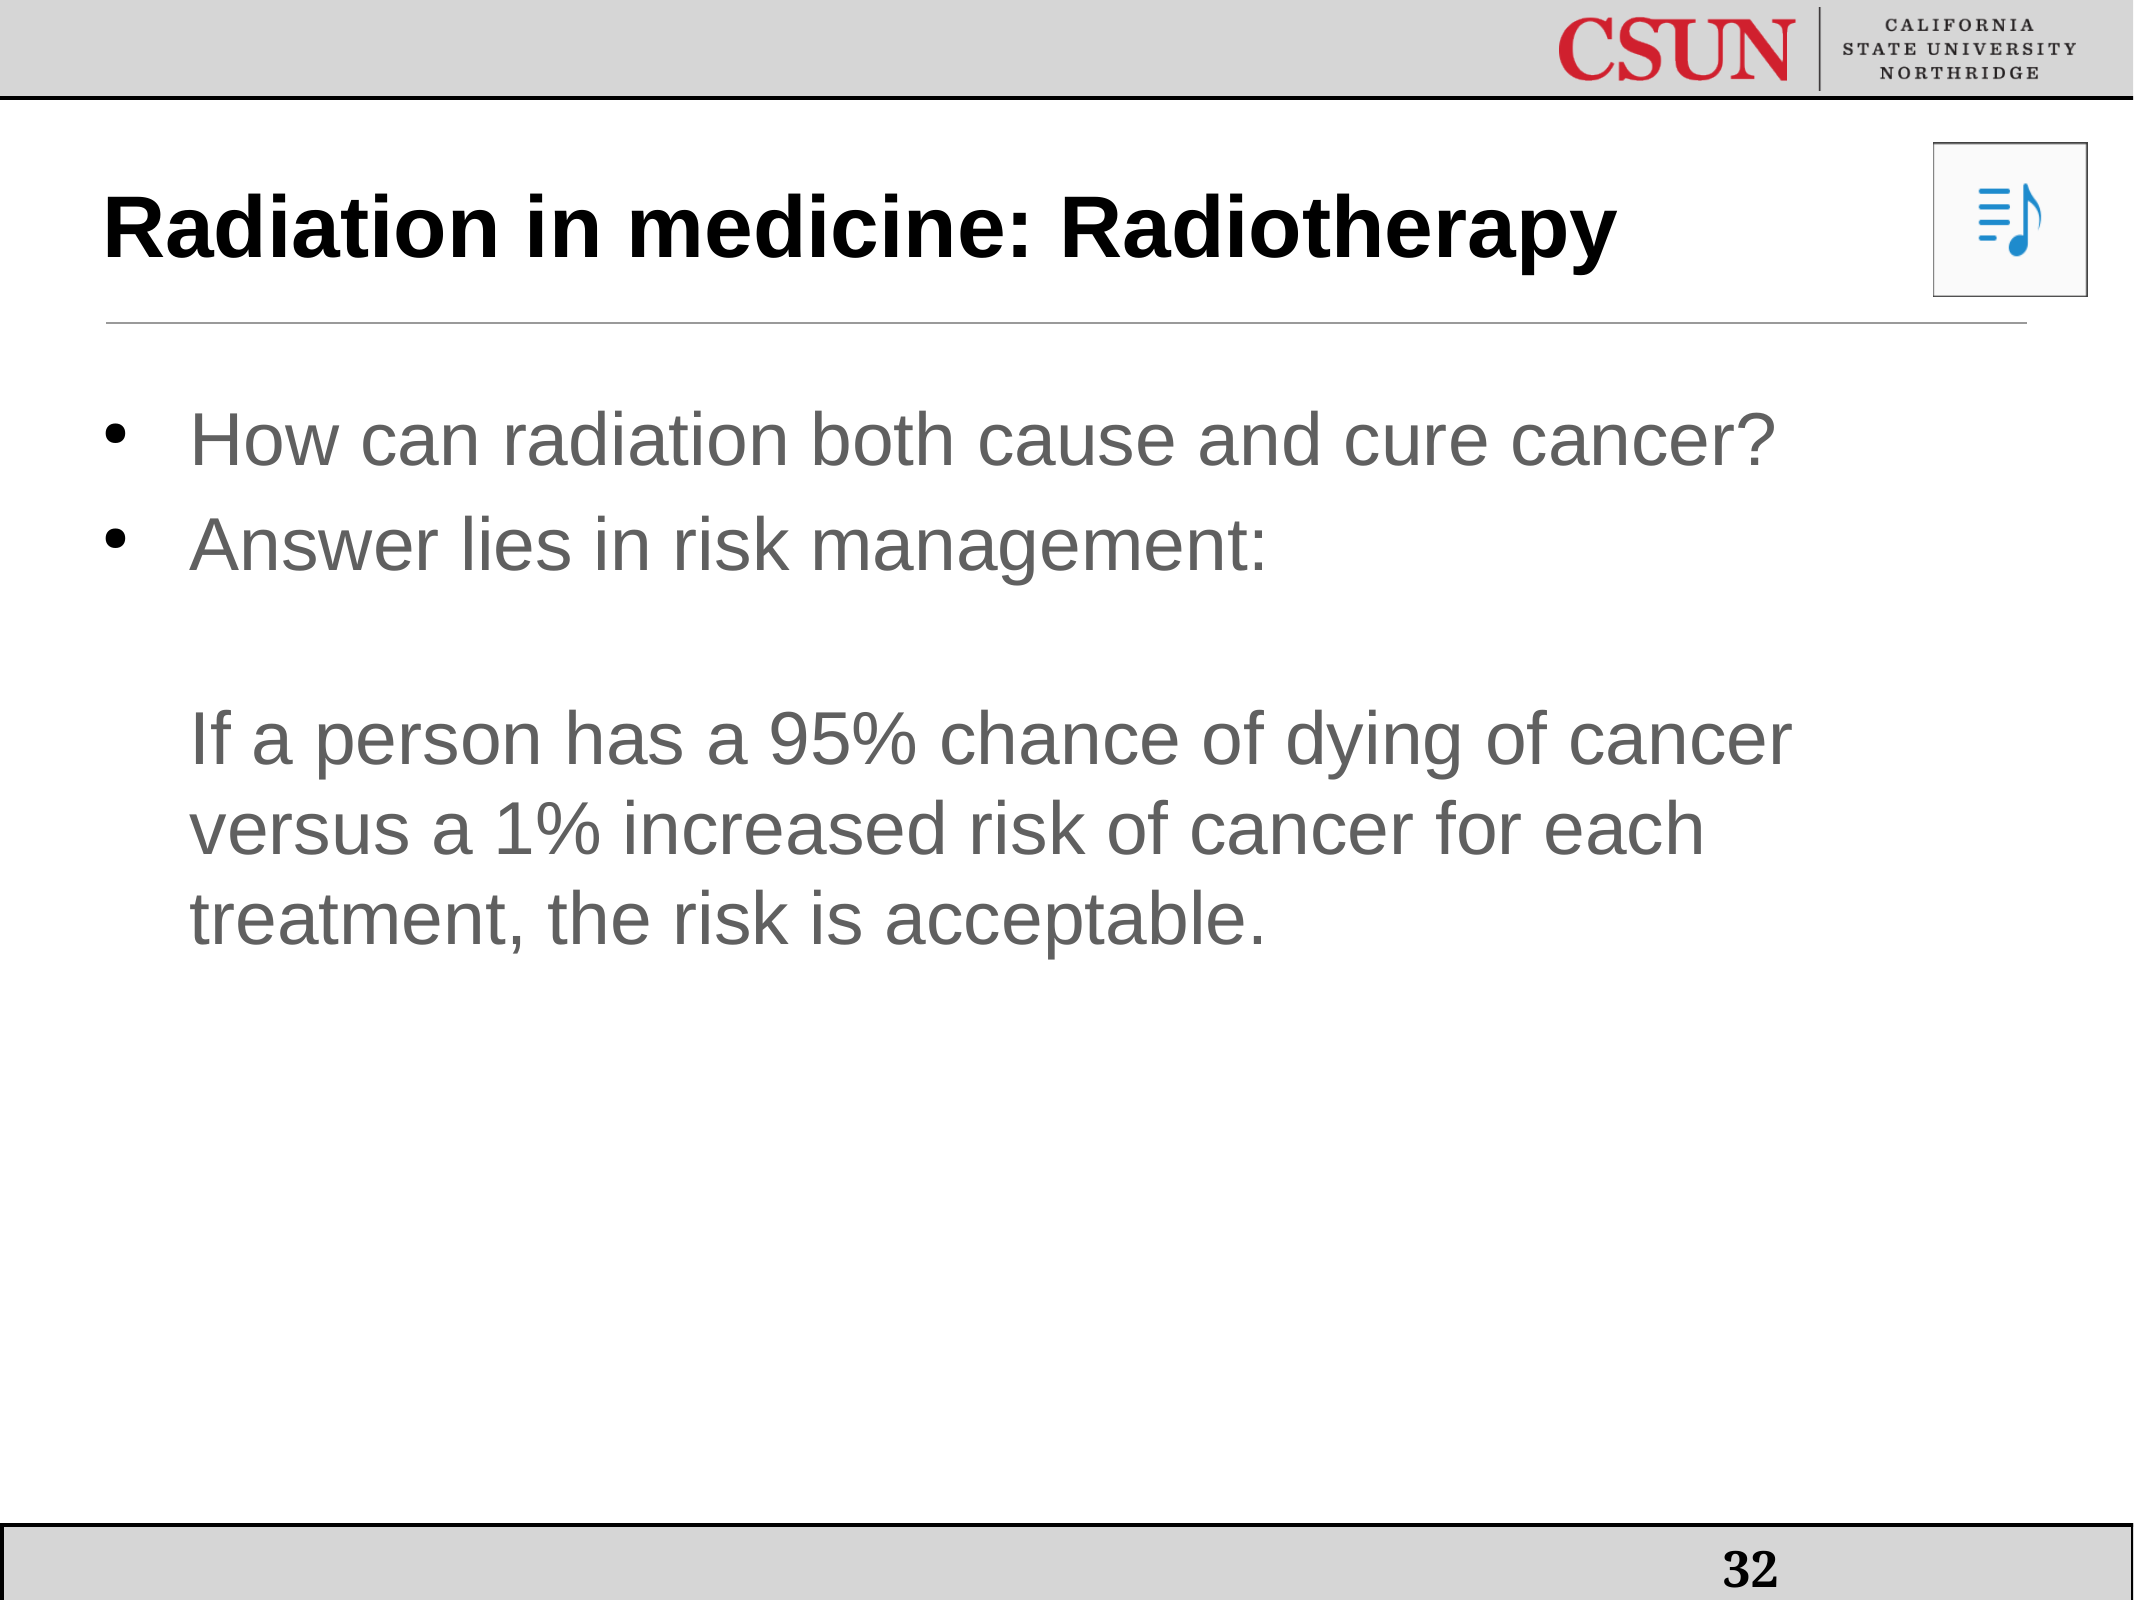

# Radiation in medicine: Radiotherapy
How can radiation both cause and cure cancer?
Answer lies in risk management:
If a person has a 95% chance of dying of cancer versus a 1% increased risk of cancer for each treatment, the risk is acceptable.
32